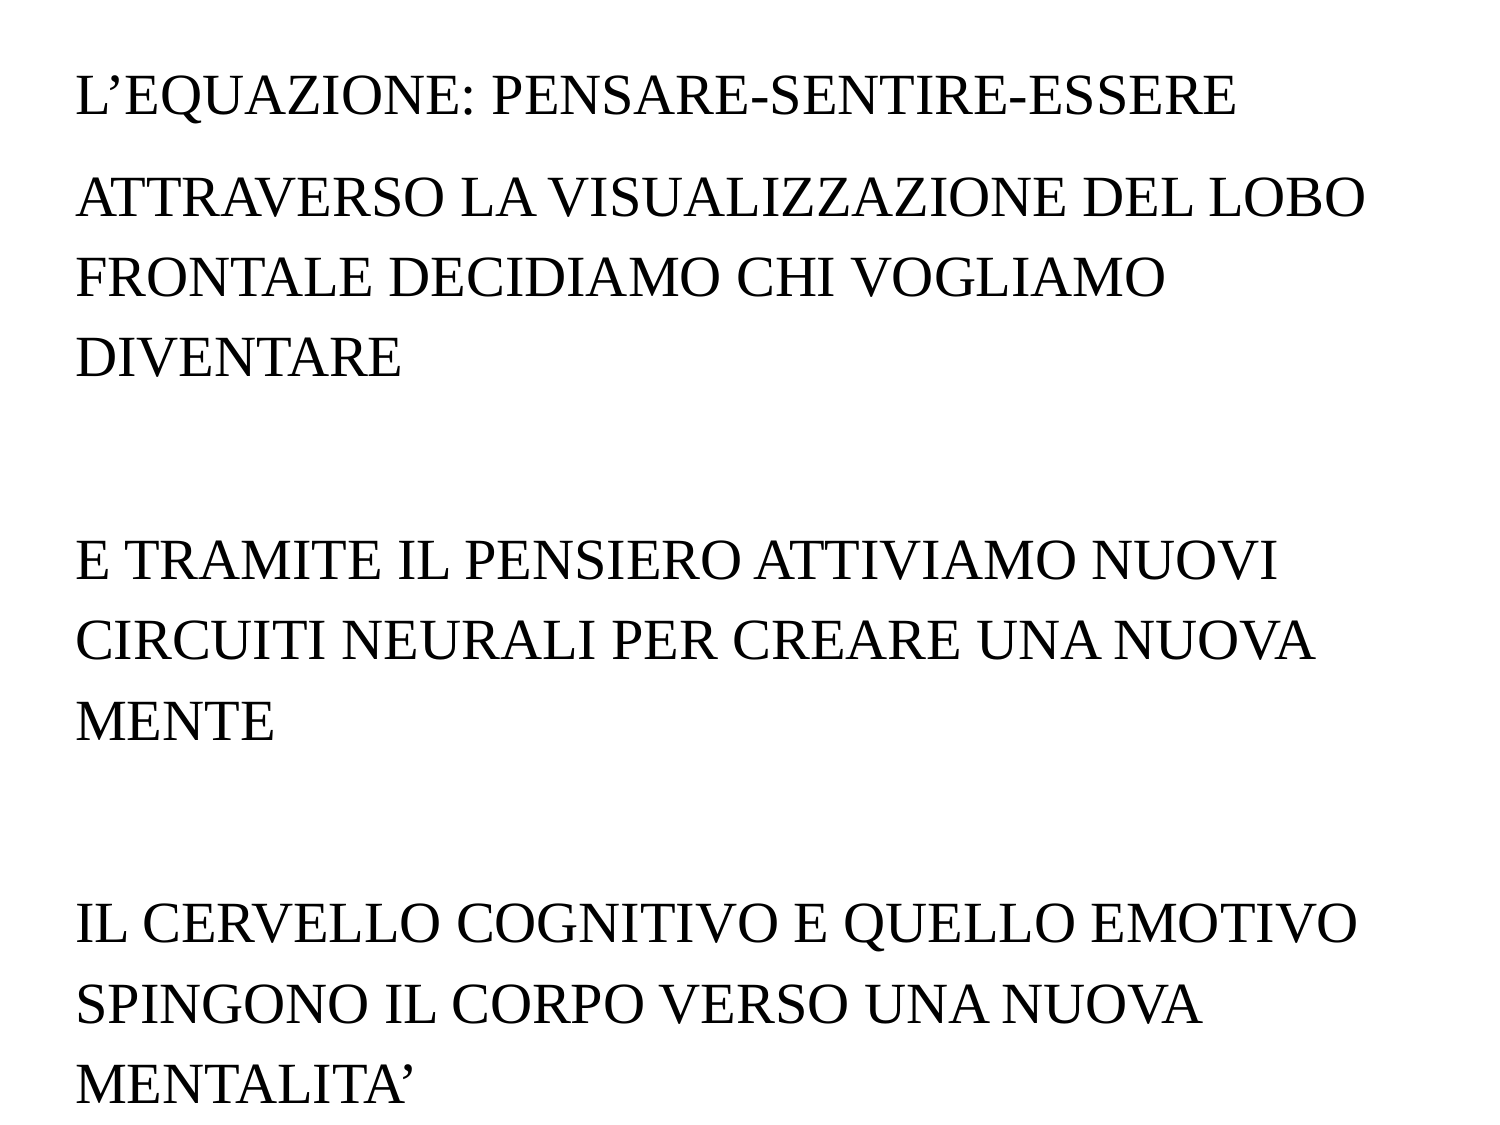

L’EQUAZIONE: PENSARE-SENTIRE-ESSERE
ATTRAVERSO LA VISUALIZZAZIONE DEL LOBO FRONTALE DECIDIAMO CHI VOGLIAMO DIVENTARE
E TRAMITE IL PENSIERO ATTIVIAMO NUOVI CIRCUITI NEURALI PER CREARE UNA NUOVA MENTE
IL CERVELLO COGNITIVO E QUELLO EMOTIVO SPINGONO IL CORPO VERSO UNA NUOVA MENTALITA’